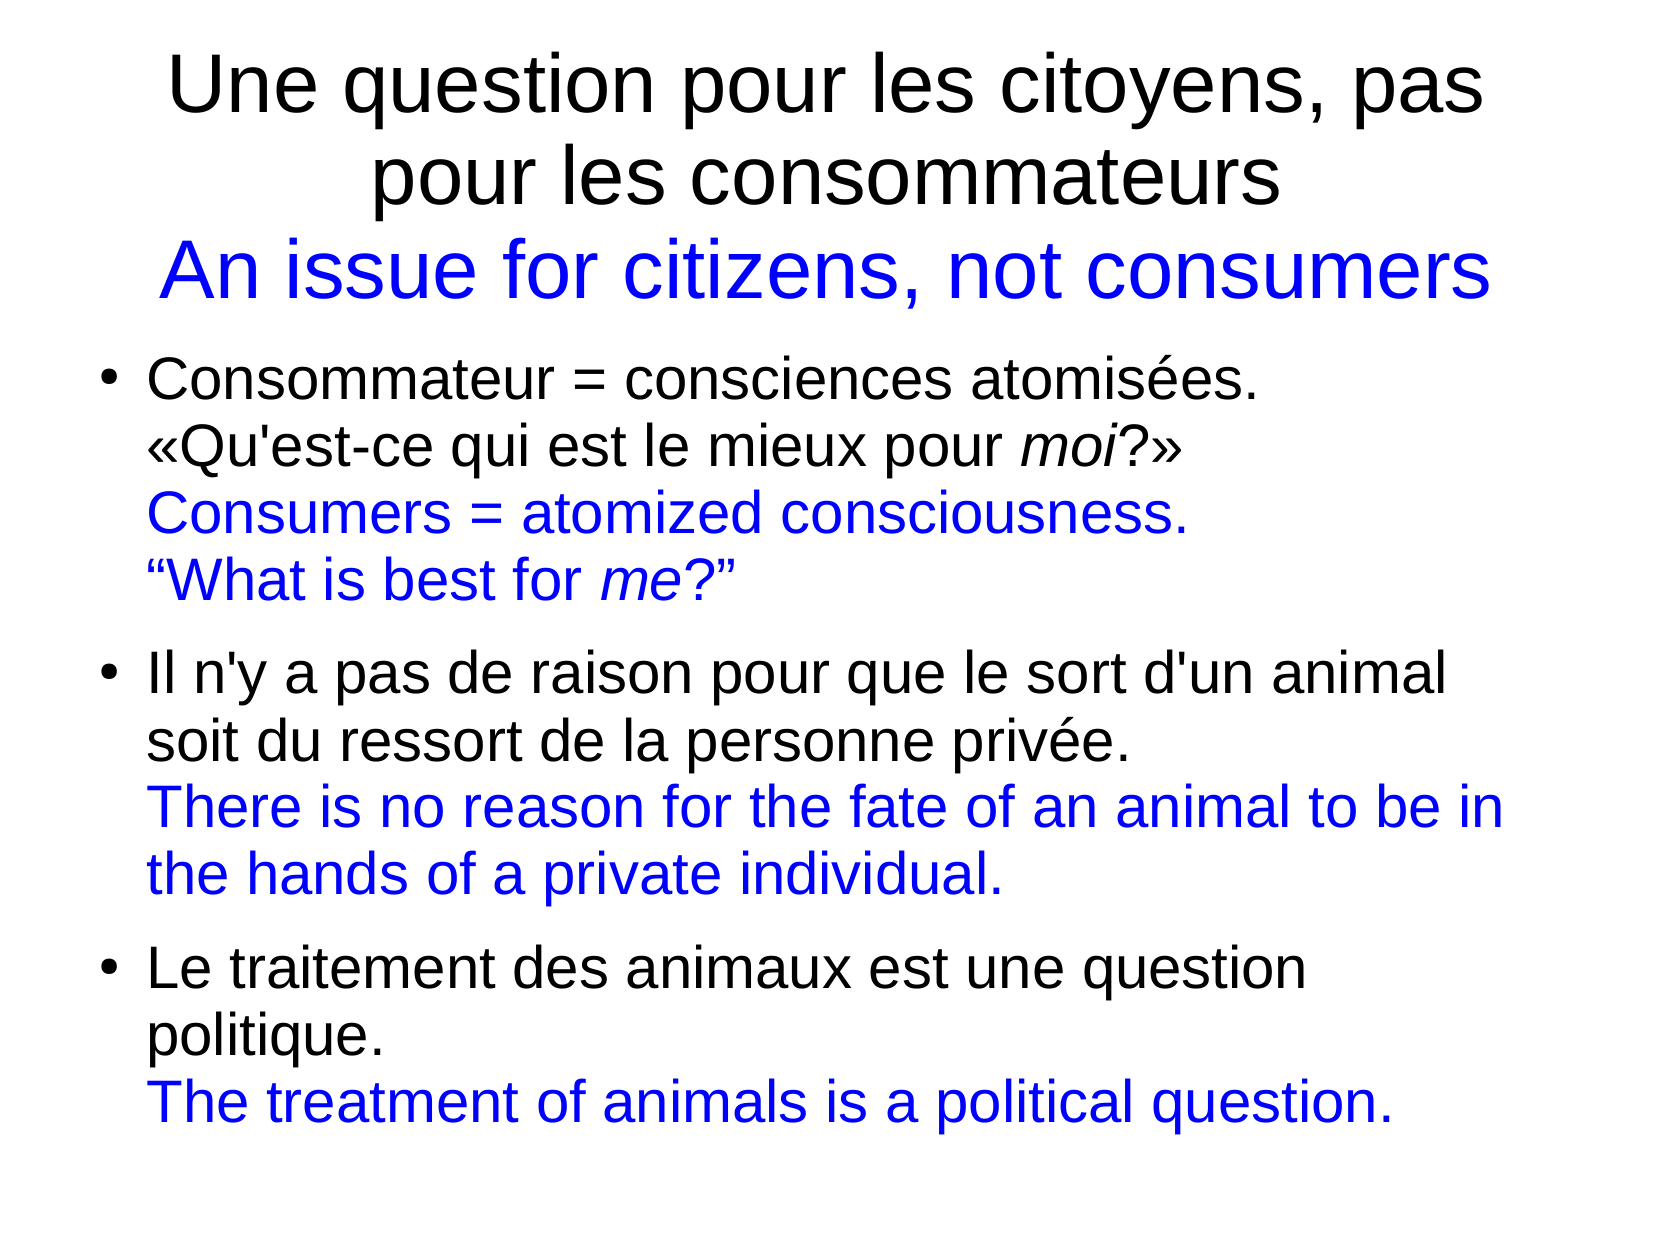

# Une question pour les citoyens, pas pour les consommateurs An issue for citizens, not consumers
Consommateur = consciences atomisées.
«Qu'est-ce qui est le mieux pour moi?»
Consumers = atomized consciousness.
“What is best for me?”
Il n'y a pas de raison pour que le sort d'un animal soit du ressort de la personne privée.
There is no reason for the fate of an animal to be in the hands of a private individual.
Le traitement des animaux est une question politique.
The treatment of animals is a political question.